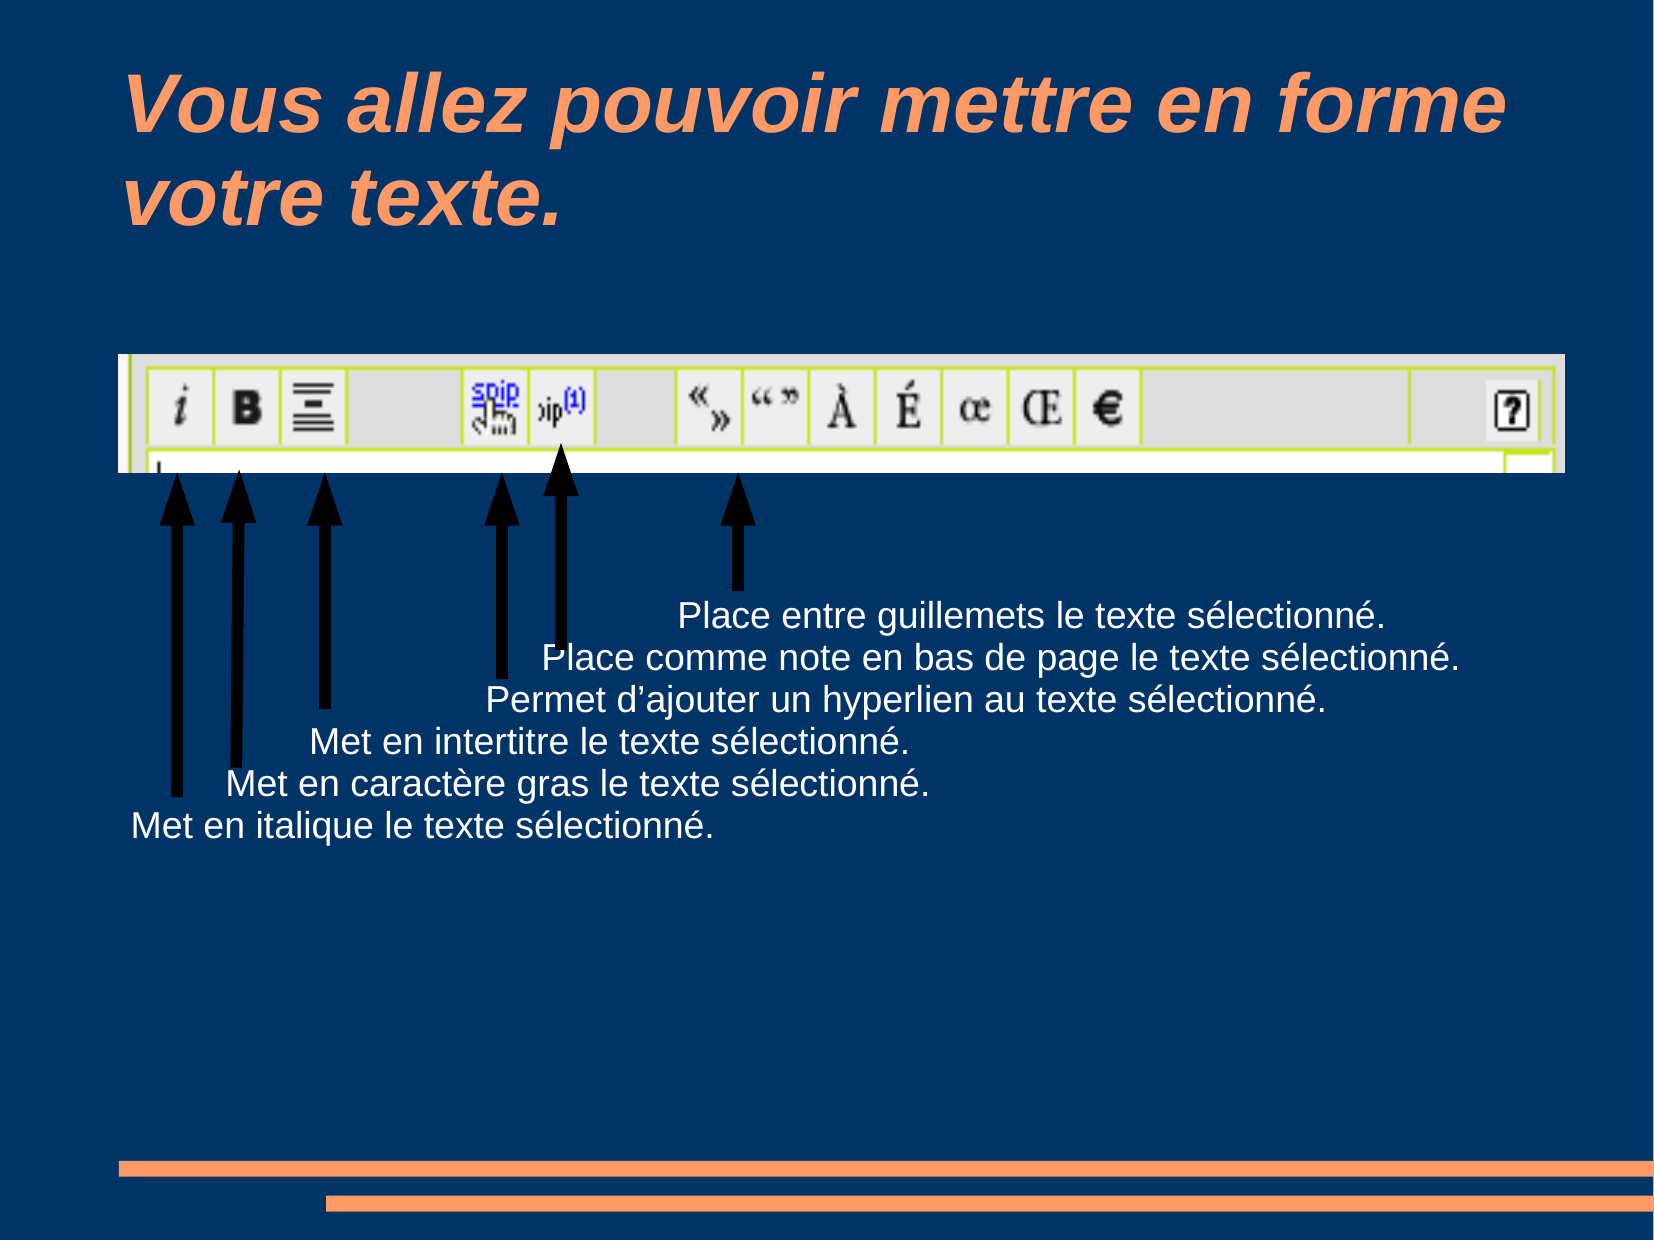

# Vous allez pouvoir mettre en forme votre texte.
 Place entre guillemets le texte sélectionné.
				 Place comme note en bas de page le texte sélectionné.
		Permet d’ajouter un hyperlien au texte sélectionné.
 Met en intertitre le texte sélectionné.
	 Met en caractère gras le texte sélectionné.
 Met en italique le texte sélectionné.